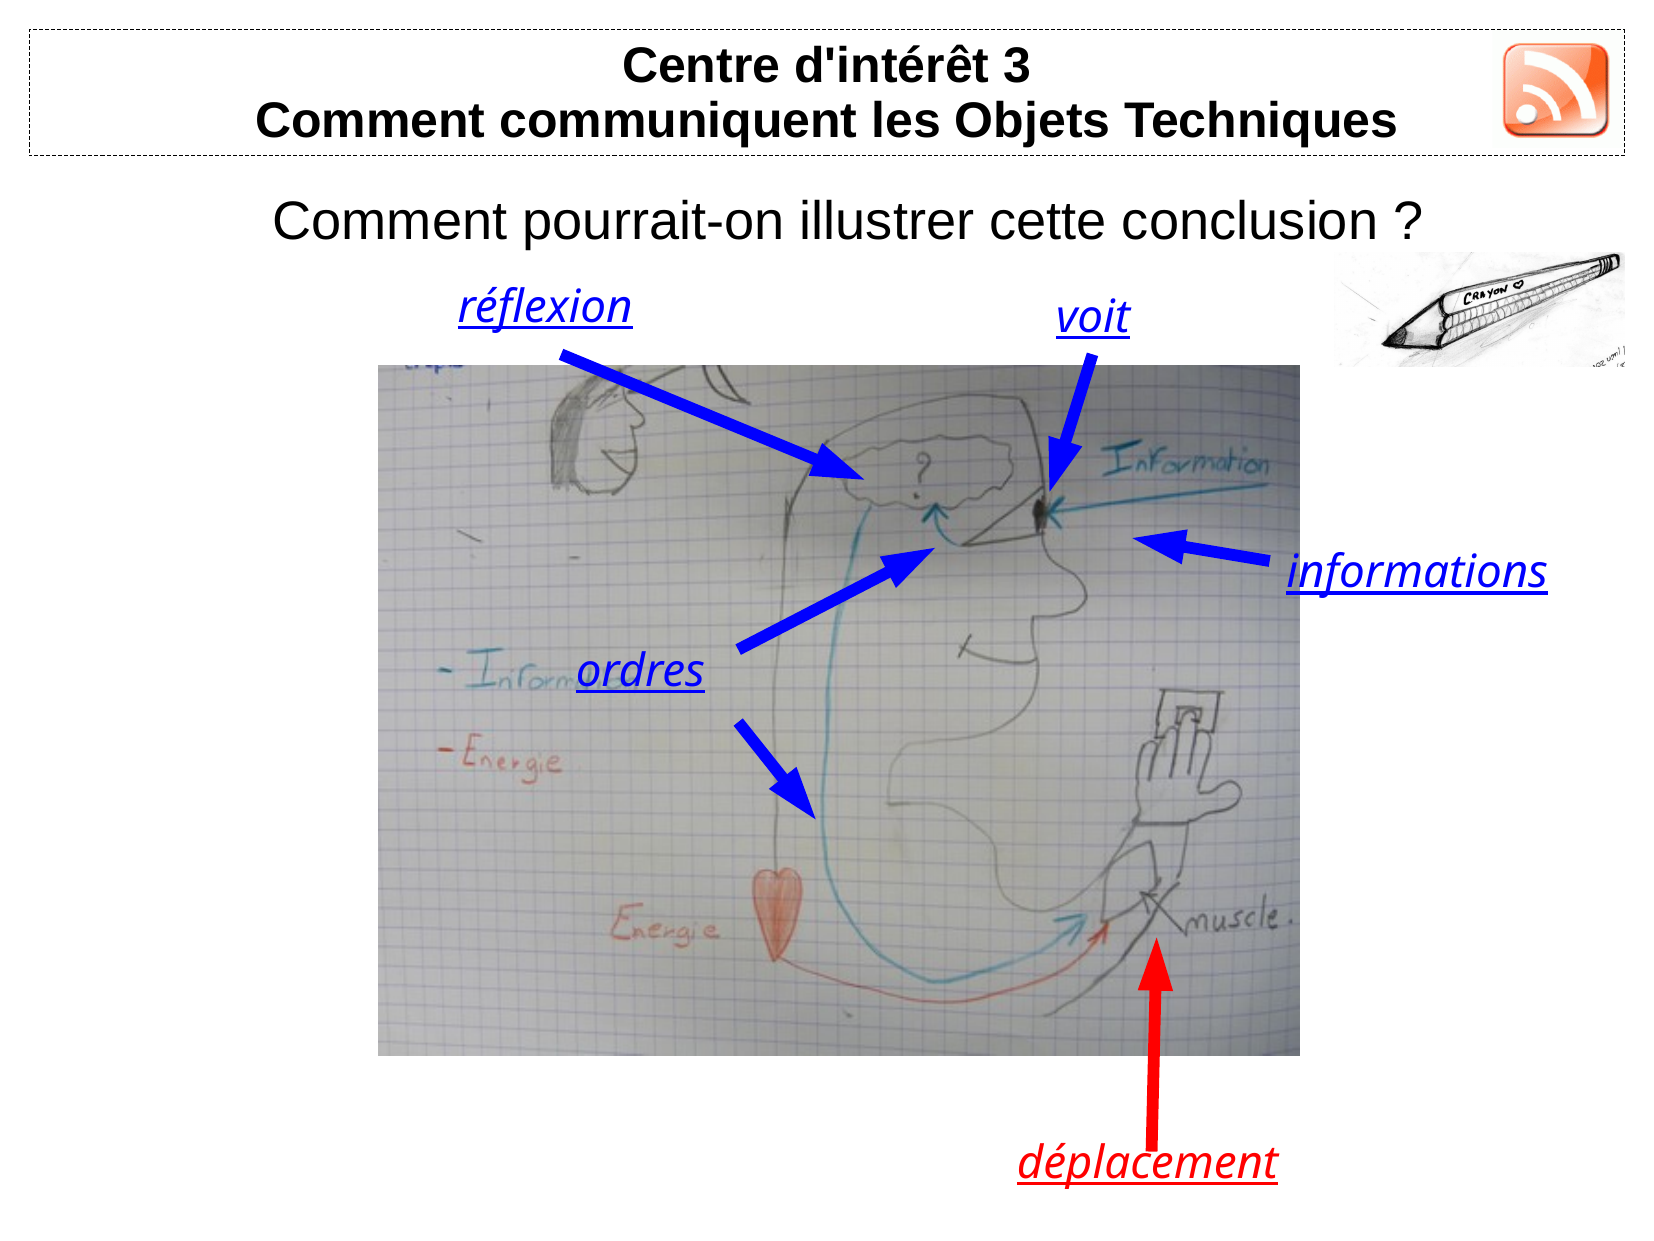

Centre d'intérêt 3
Comment communiquent les Objets Techniques
Comment pourrait-on illustrer cette conclusion ?
réflexion
voit
informations
ordres
déplacement